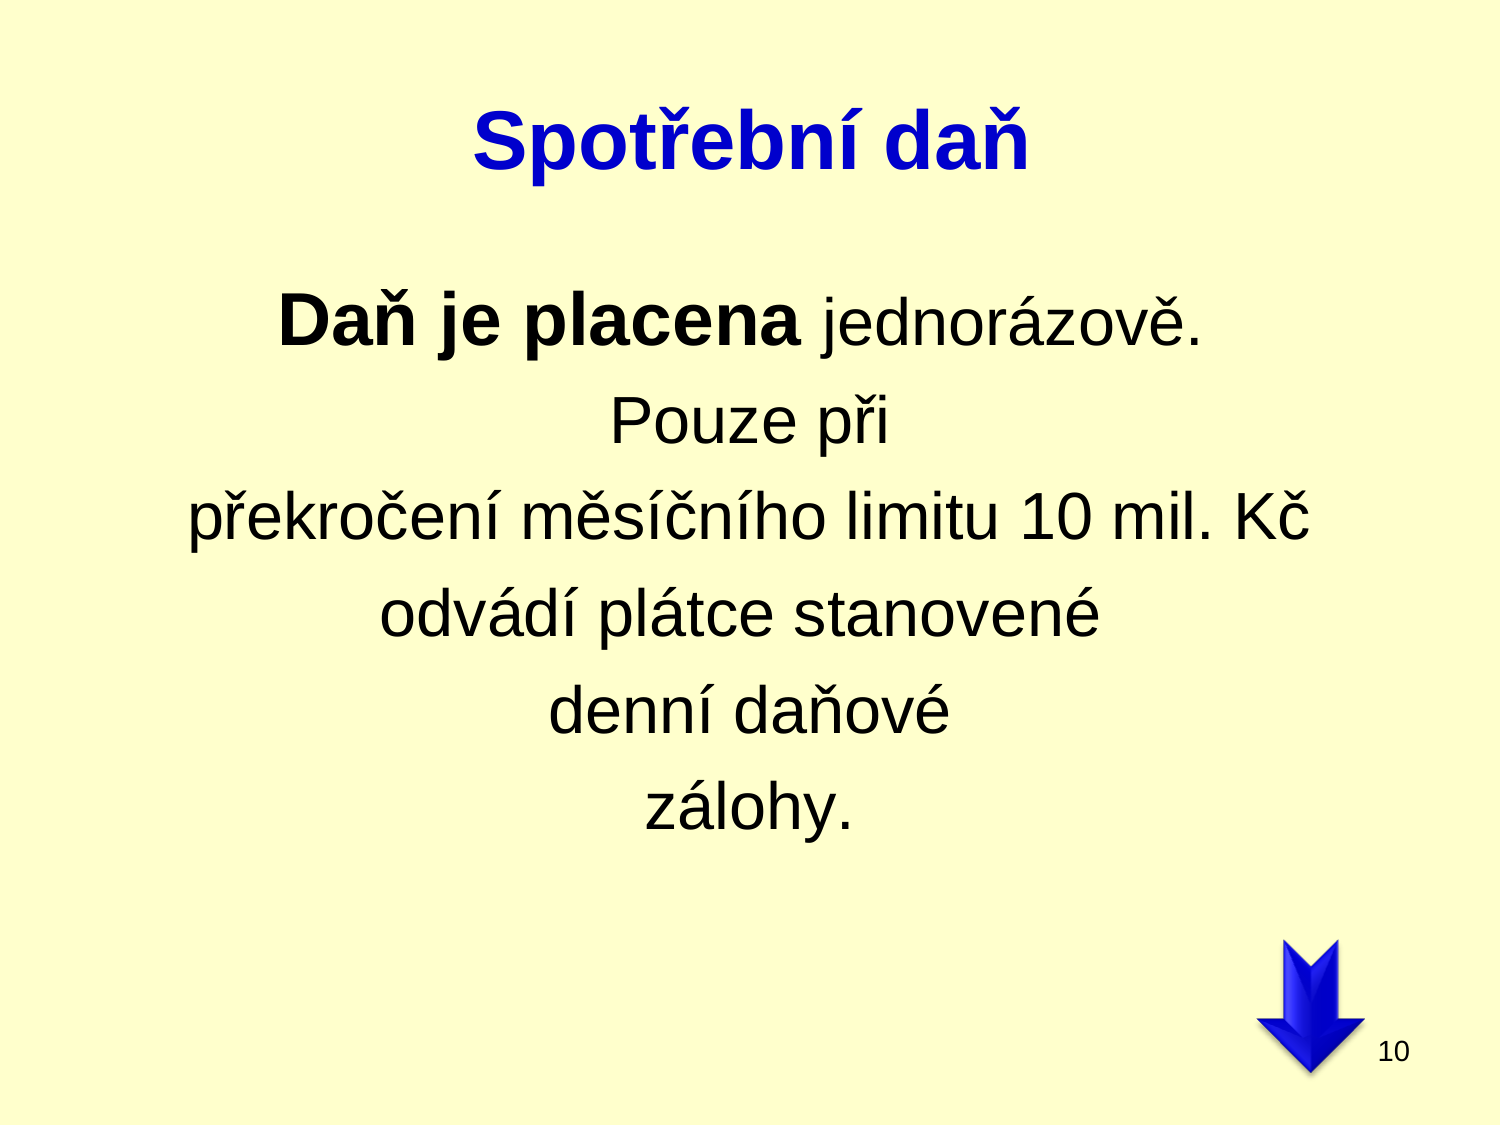

# Spotřební daň
Daň je placena jednorázově.
Pouze při
překročení měsíčního limitu 10 mil. Kč
odvádí plátce stanovené
denní daňové
zálohy.